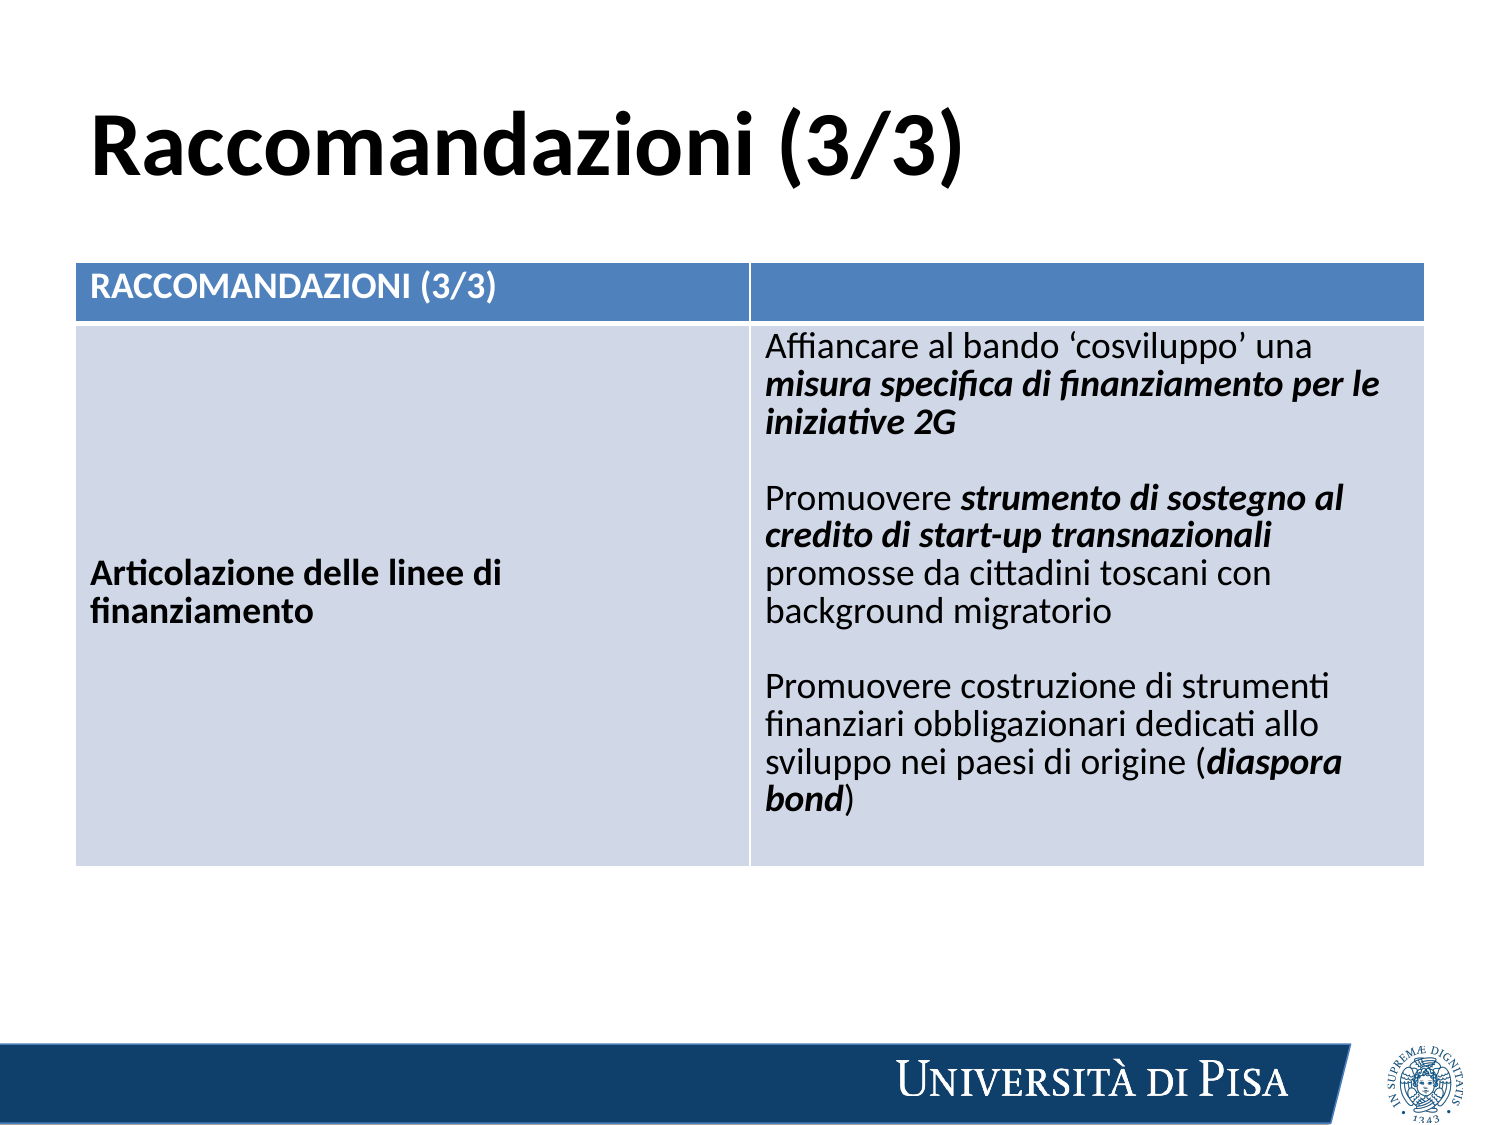

# Raccomandazioni (3/3)
| RACCOMANDAZIONI (3/3) | |
| --- | --- |
| Articolazione delle linee di finanziamento | Affiancare al bando ‘cosviluppo’ una misura specifica di finanziamento per le iniziative 2G Promuovere strumento di sostegno al credito di start-up transnazionali promosse da cittadini toscani con background migratorio Promuovere costruzione di strumenti finanziari obbligazionari dedicati allo sviluppo nei paesi di origine (diaspora bond) |